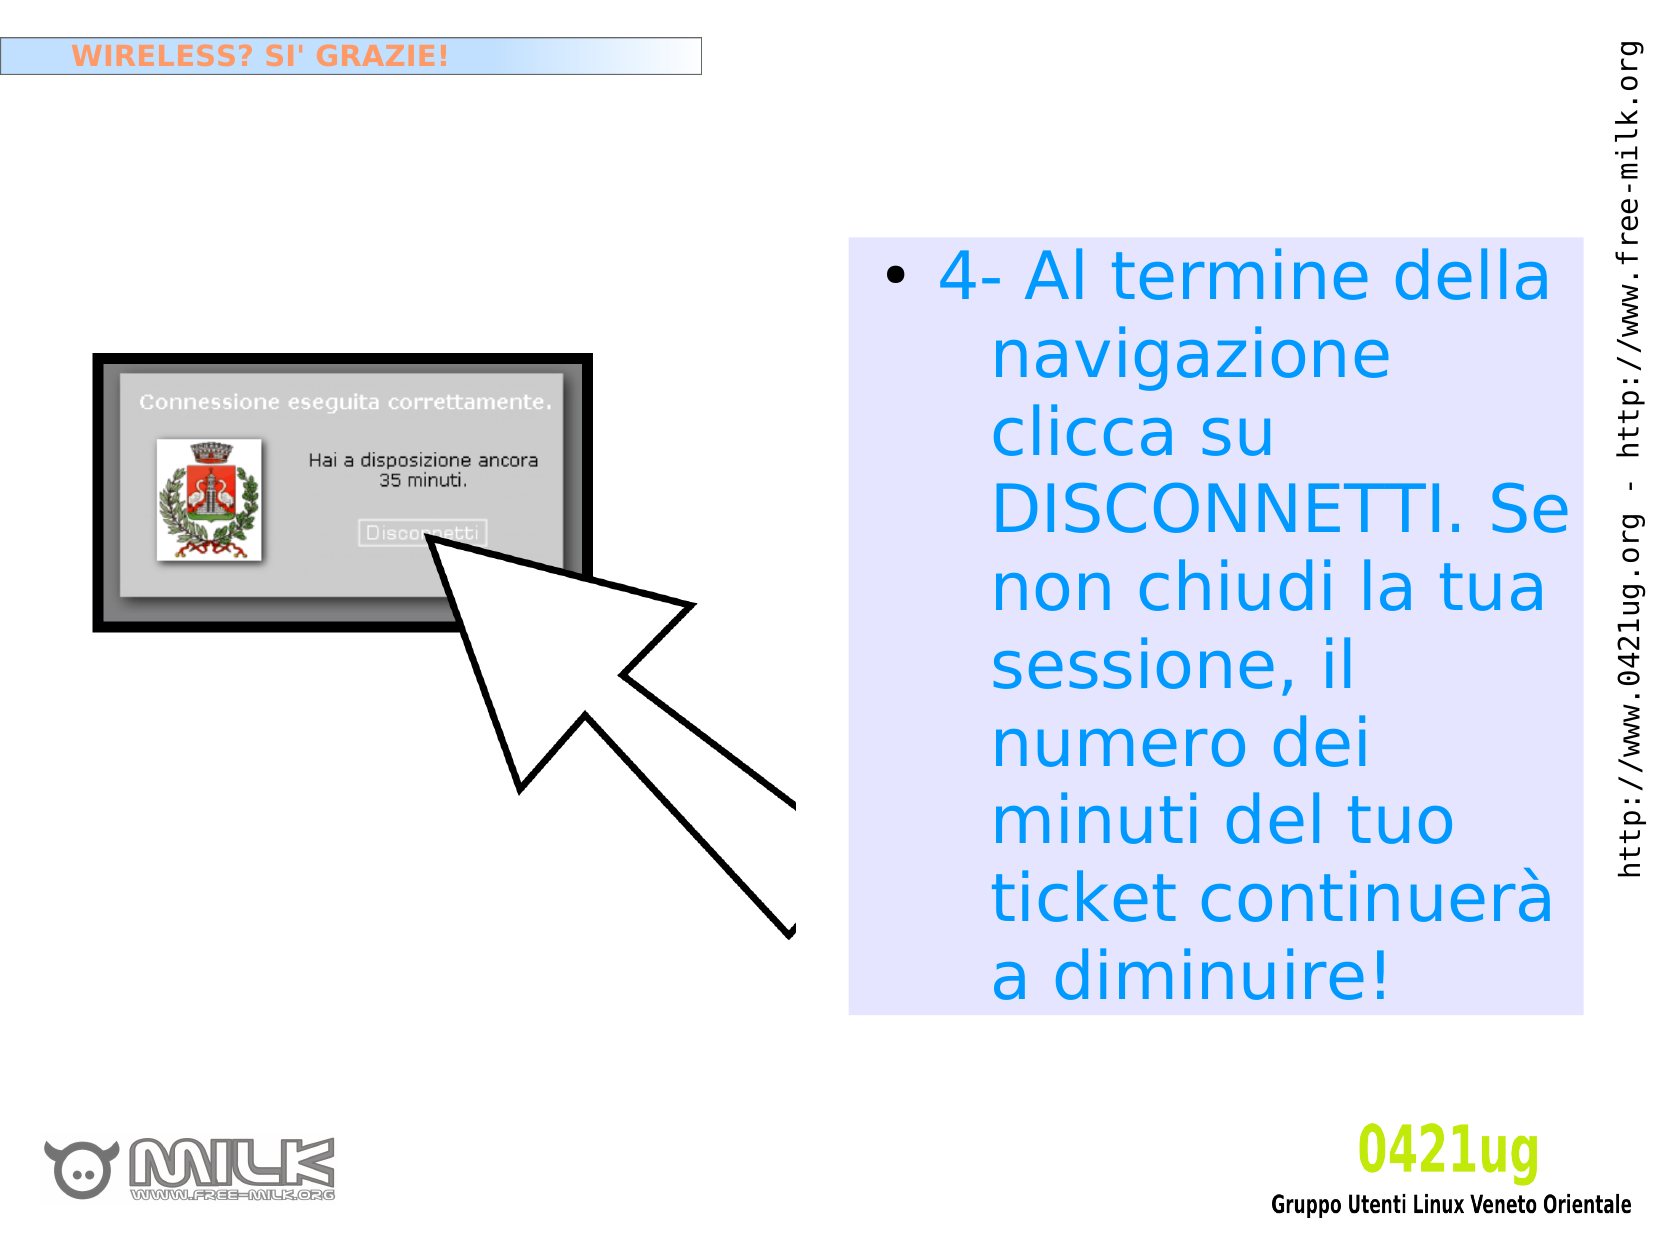

# 4- Al termine della navigazione clicca su DISCONNETTI. Se non chiudi la tua sessione, il numero dei minuti del tuo ticket continuerà a diminuire!